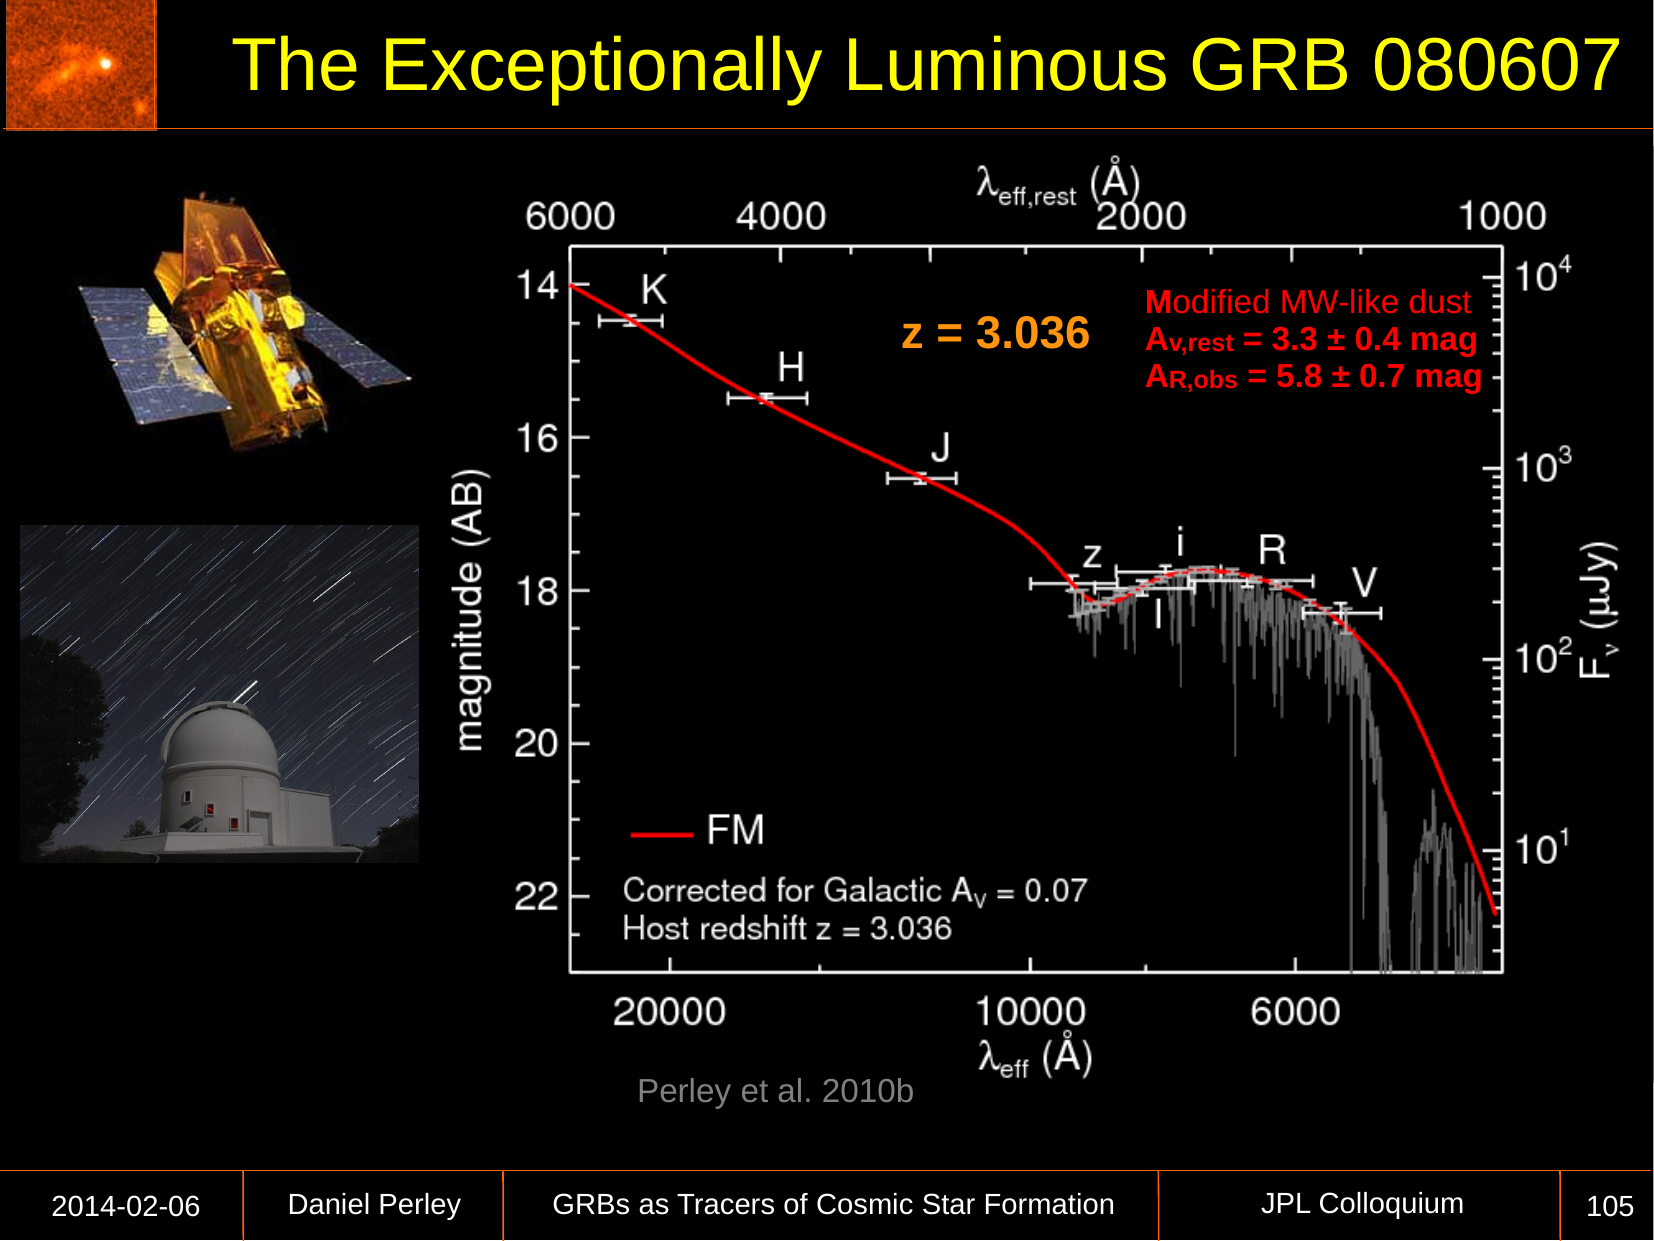

# The Exceptionally Luminous GRB 080607
Modified MW-like dust
Av,rest = 3.3 ± 0.4 mag
AR,obs = 5.8 ± 0.7 mag
z = 3.036
Perley et al. 2010b
2014-02-06
105